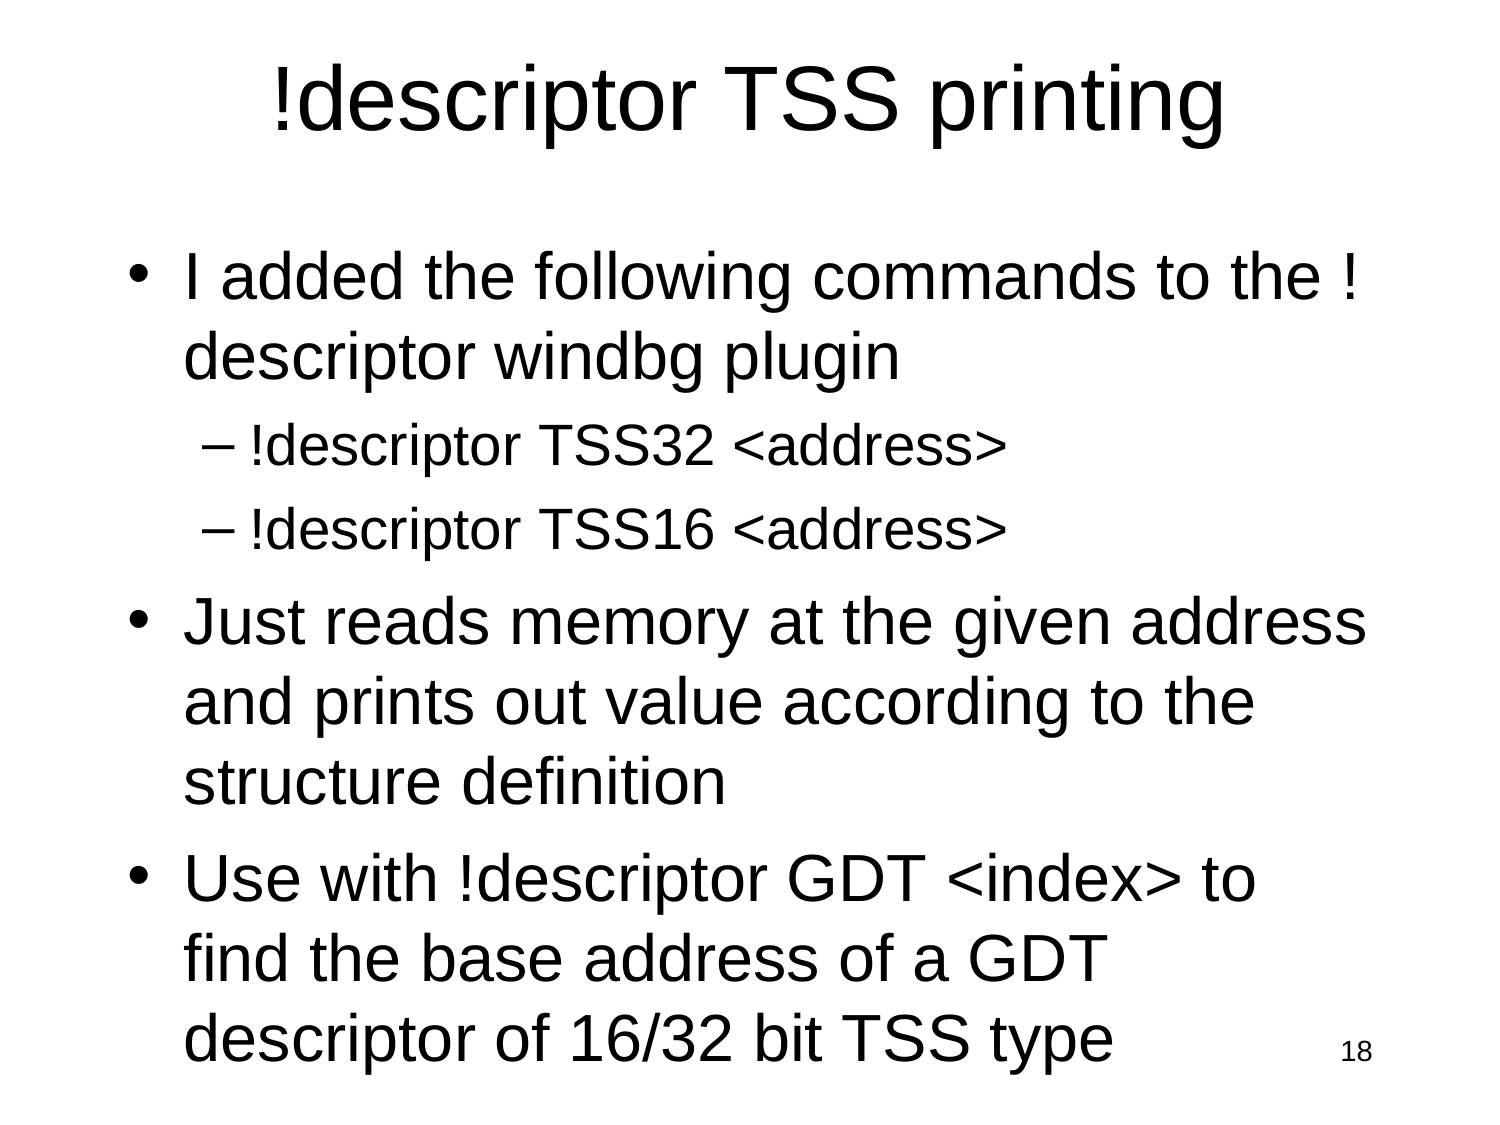

# !descriptor TSS printing
I added the following commands to the !descriptor windbg plugin
!descriptor TSS32 <address>
!descriptor TSS16 <address>
Just reads memory at the given address and prints out value according to the structure definition
Use with !descriptor GDT <index> to find the base address of a GDT descriptor of 16/32 bit TSS type